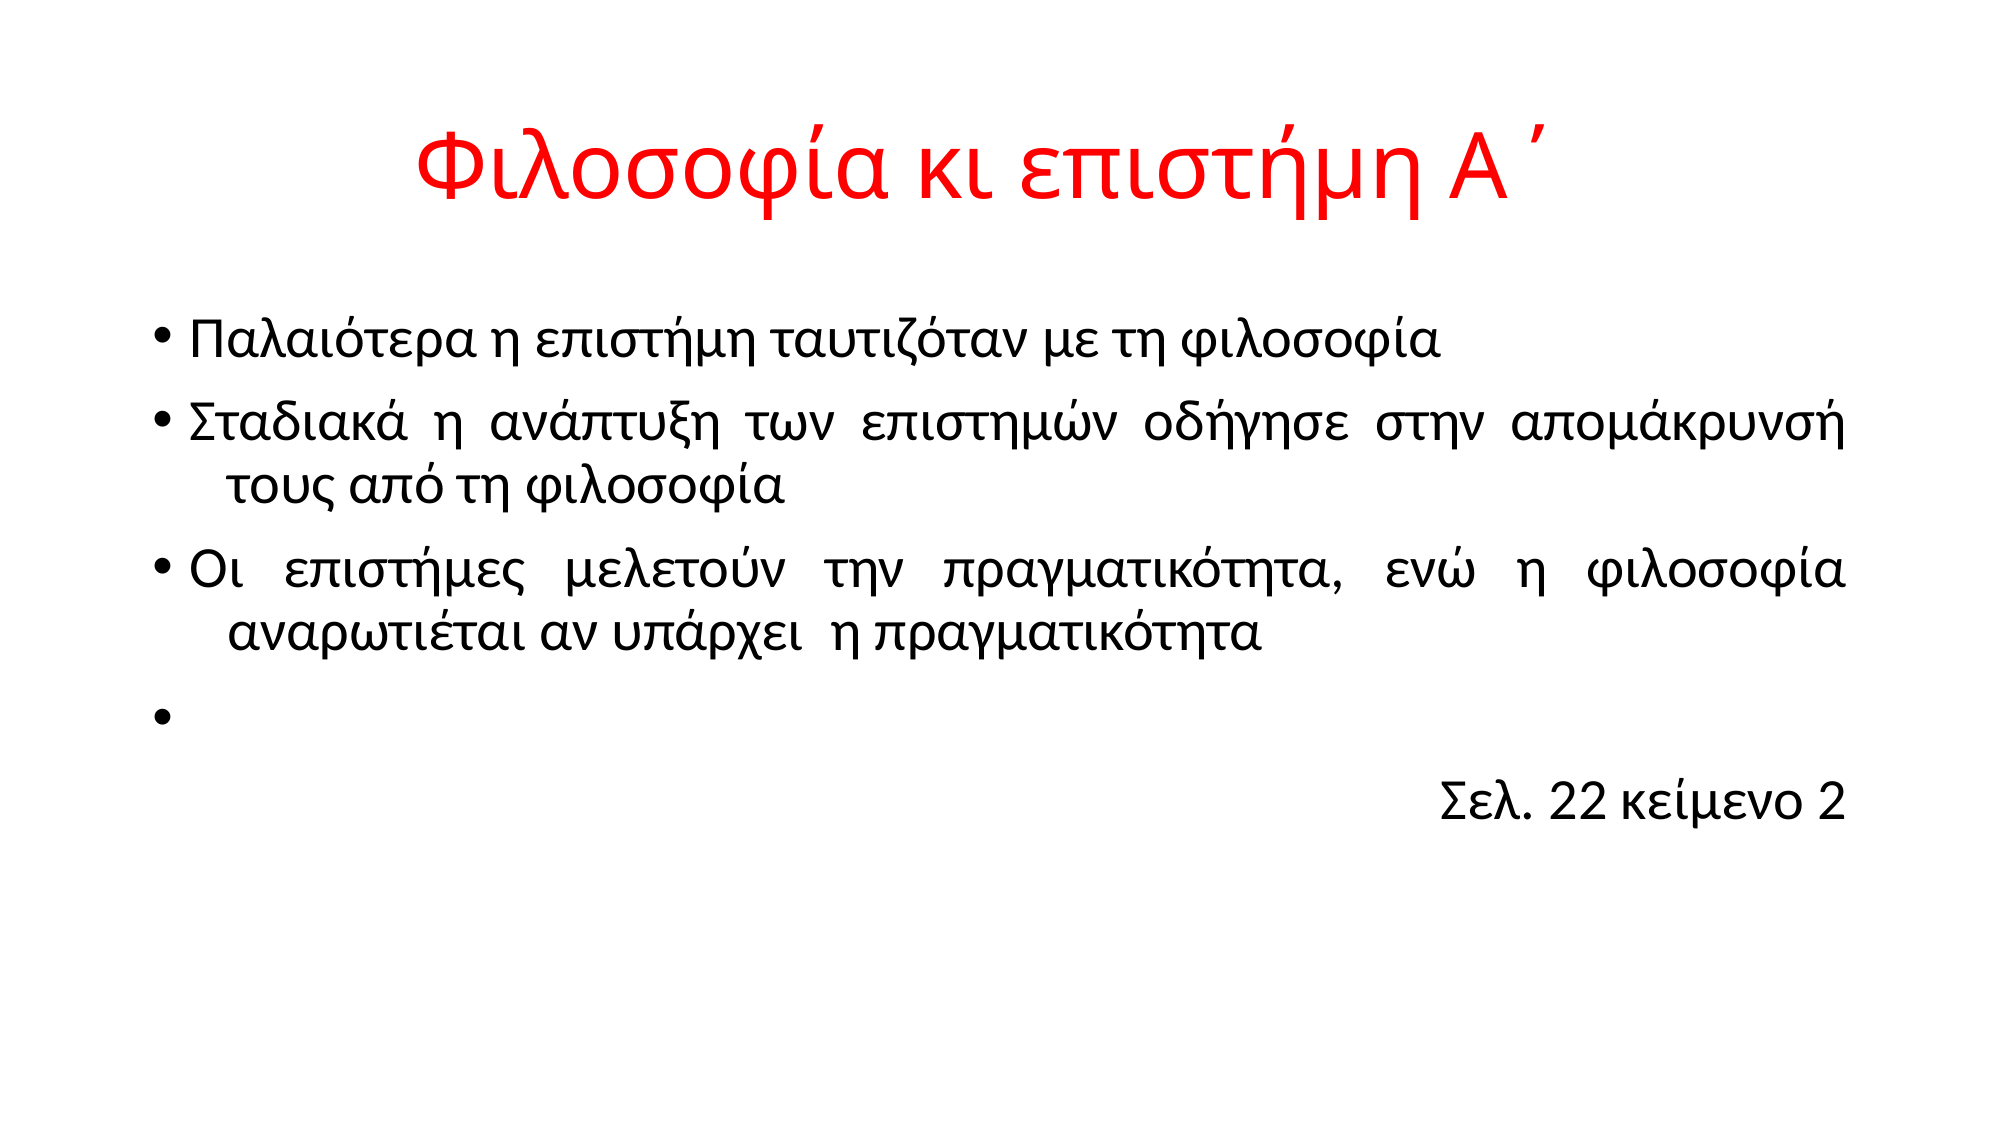

# Φιλοσοφία κι επιστήμη Α΄
Παλαιότερα η επιστήμη ταυτιζόταν με τη φιλοσοφία
Σταδιακά η ανάπτυξη των επιστημών οδήγησε στην απομάκρυνσή τους από τη φιλοσοφία
Οι επιστήμες μελετούν την πραγματικότητα, ενώ η φιλοσοφία αναρωτιέται αν υπάρχει η πραγματικότητα
Σελ. 22 κείμενο 2